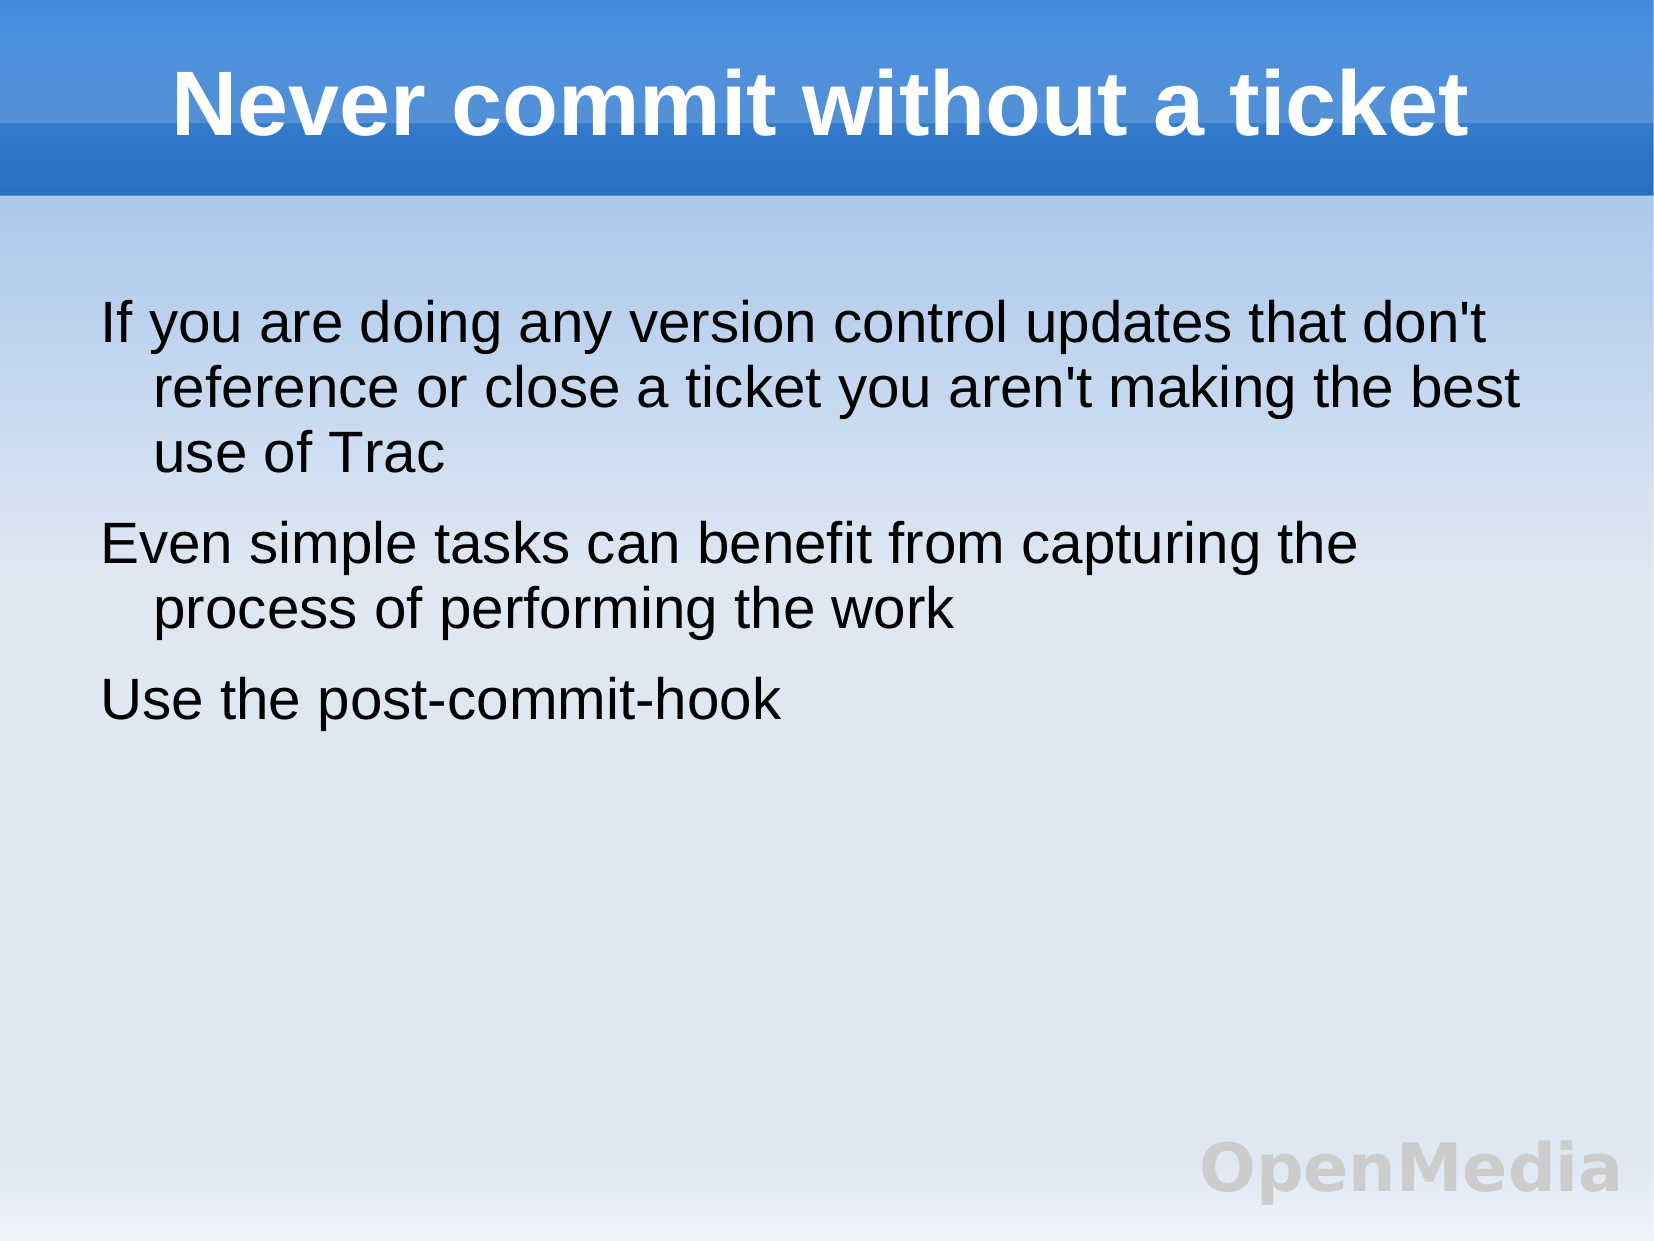

# Never commit without a ticket
If you are doing any version control updates that don't reference or close a ticket you aren't making the best use of Trac
Even simple tasks can benefit from capturing the process of performing the work
Use the post-commit-hook
30